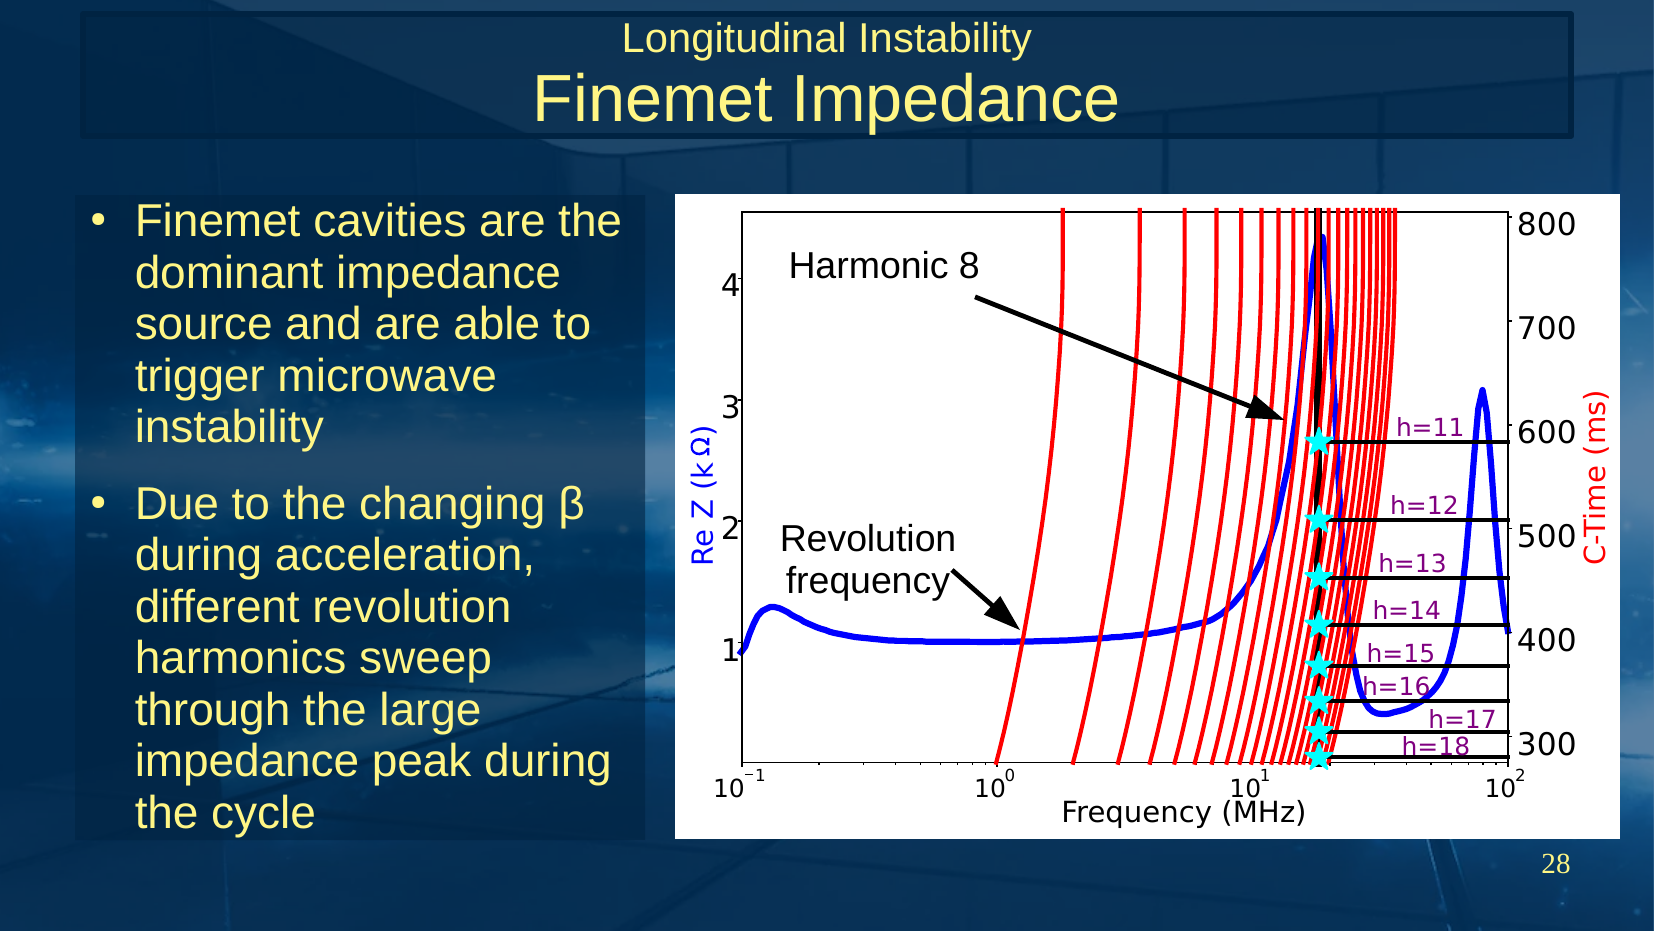

Longitudinal Instability
Finemet Impedance
4
3
)
Re Z (k
2
1
1
1
0
2
10
10
10
10
Frequency (MHz)
# Finemet cavities are the dominant impedance source and are able to trigger microwave instability
Due to the changing β during acceleration, different revolution harmonics sweep through the large impedance peak during the cycle
800
700
600
C-Time (ms)
500
400
300
Harmonic 8
h=11
h=12
h=13
h=14
h=15
h=16
h=17
h=18
Revolution frequency
28